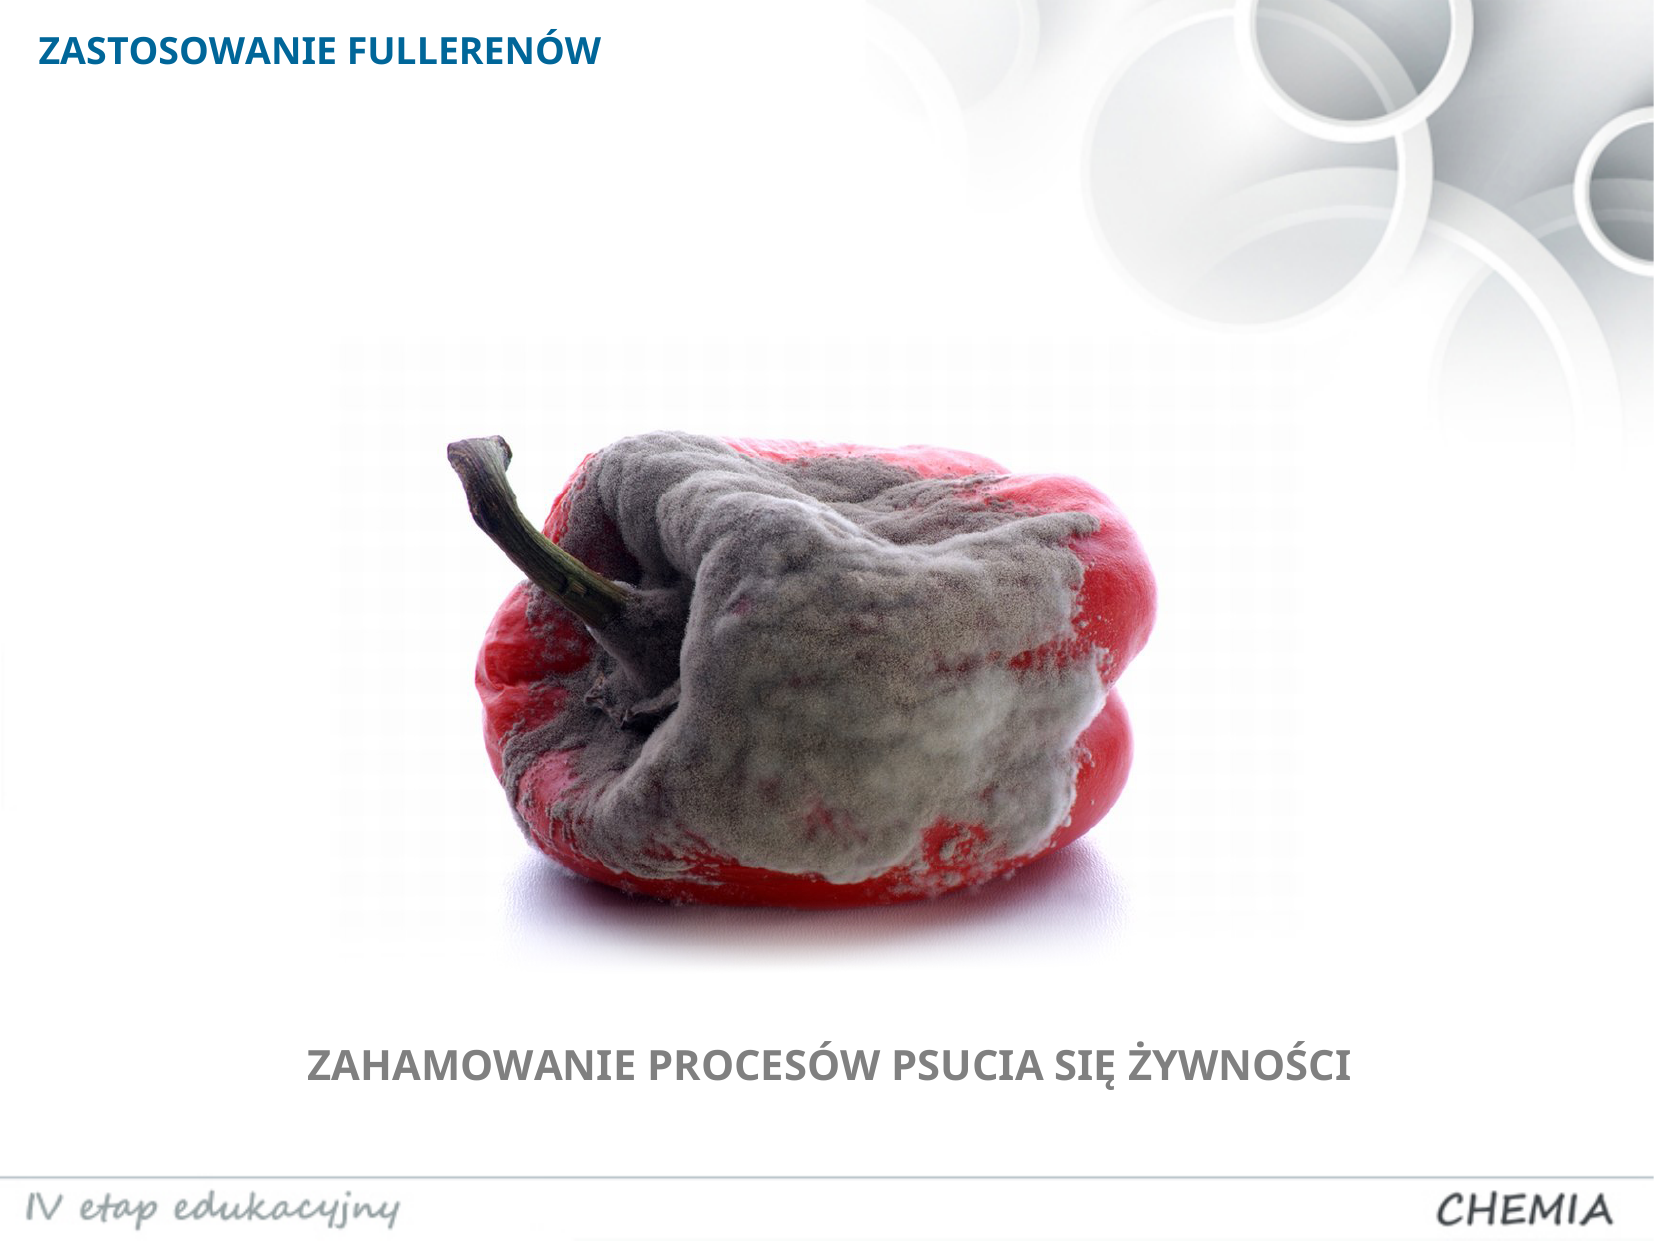

ZASTOSOWANIE FULLERENÓW
ZAHAMOWANIE PROCESÓW PSUCIA SIĘ ŻYWNOŚCI